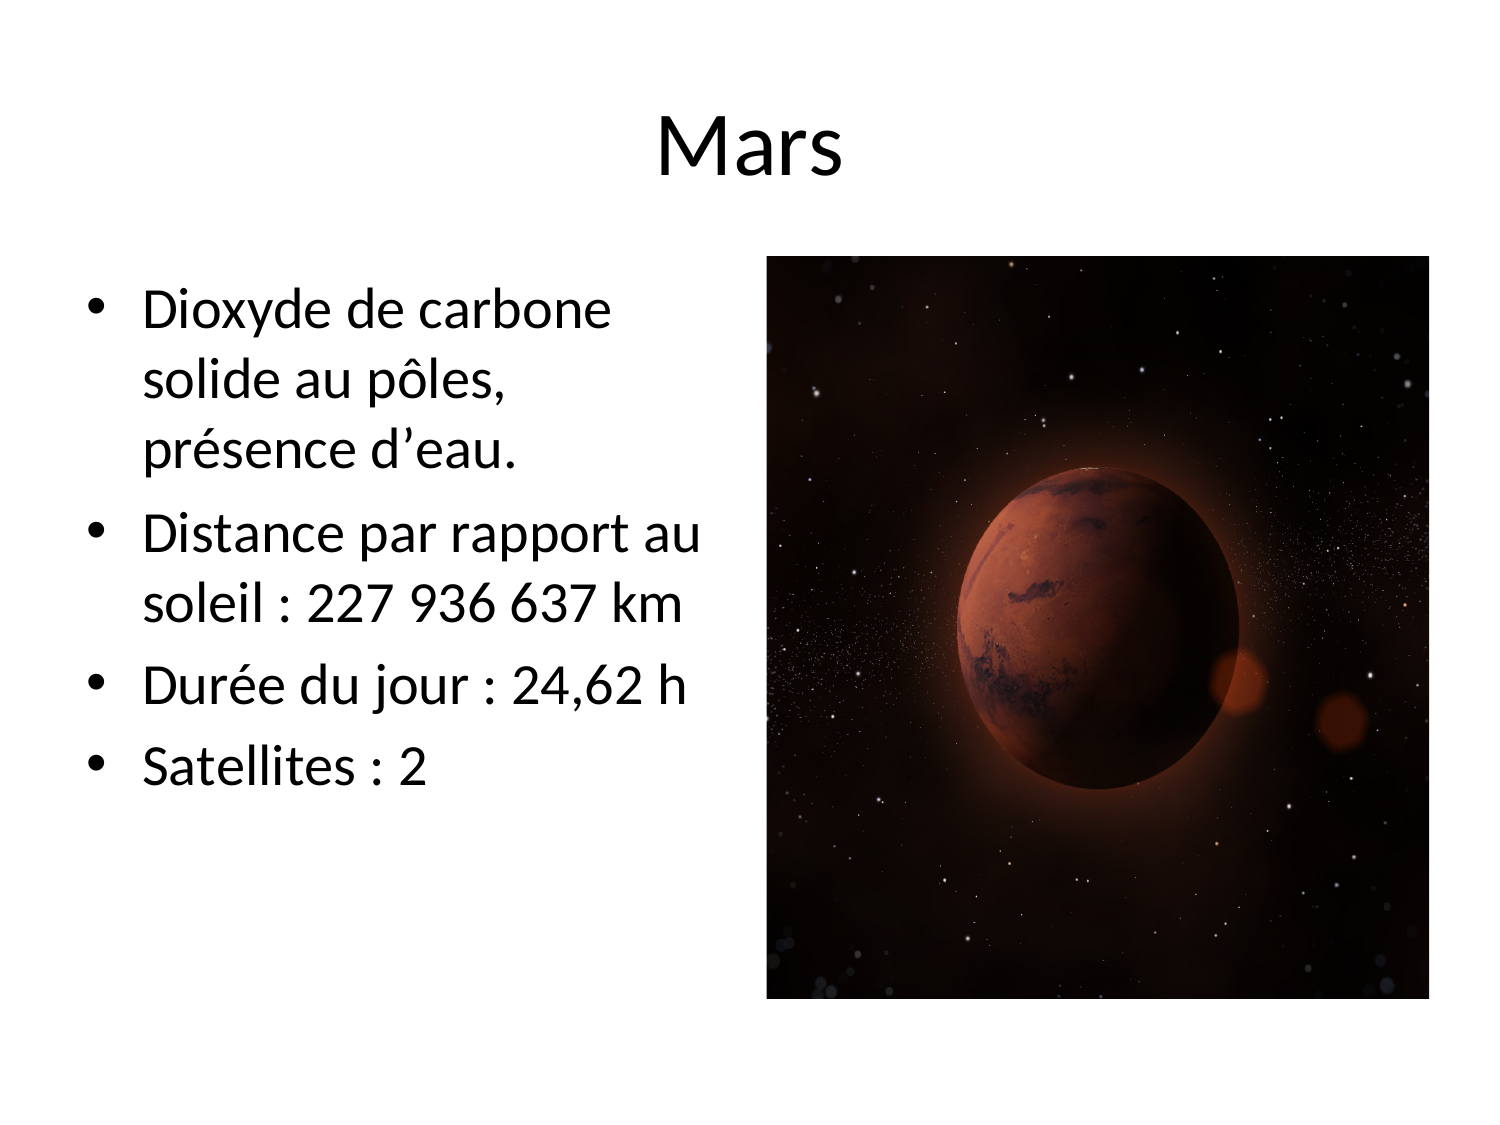

# Mars
Dioxyde de carbone solide au pôles, présence d’eau.
Distance par rapport au soleil : 227 936 637 km
Durée du jour : 24,62 h
Satellites : 2